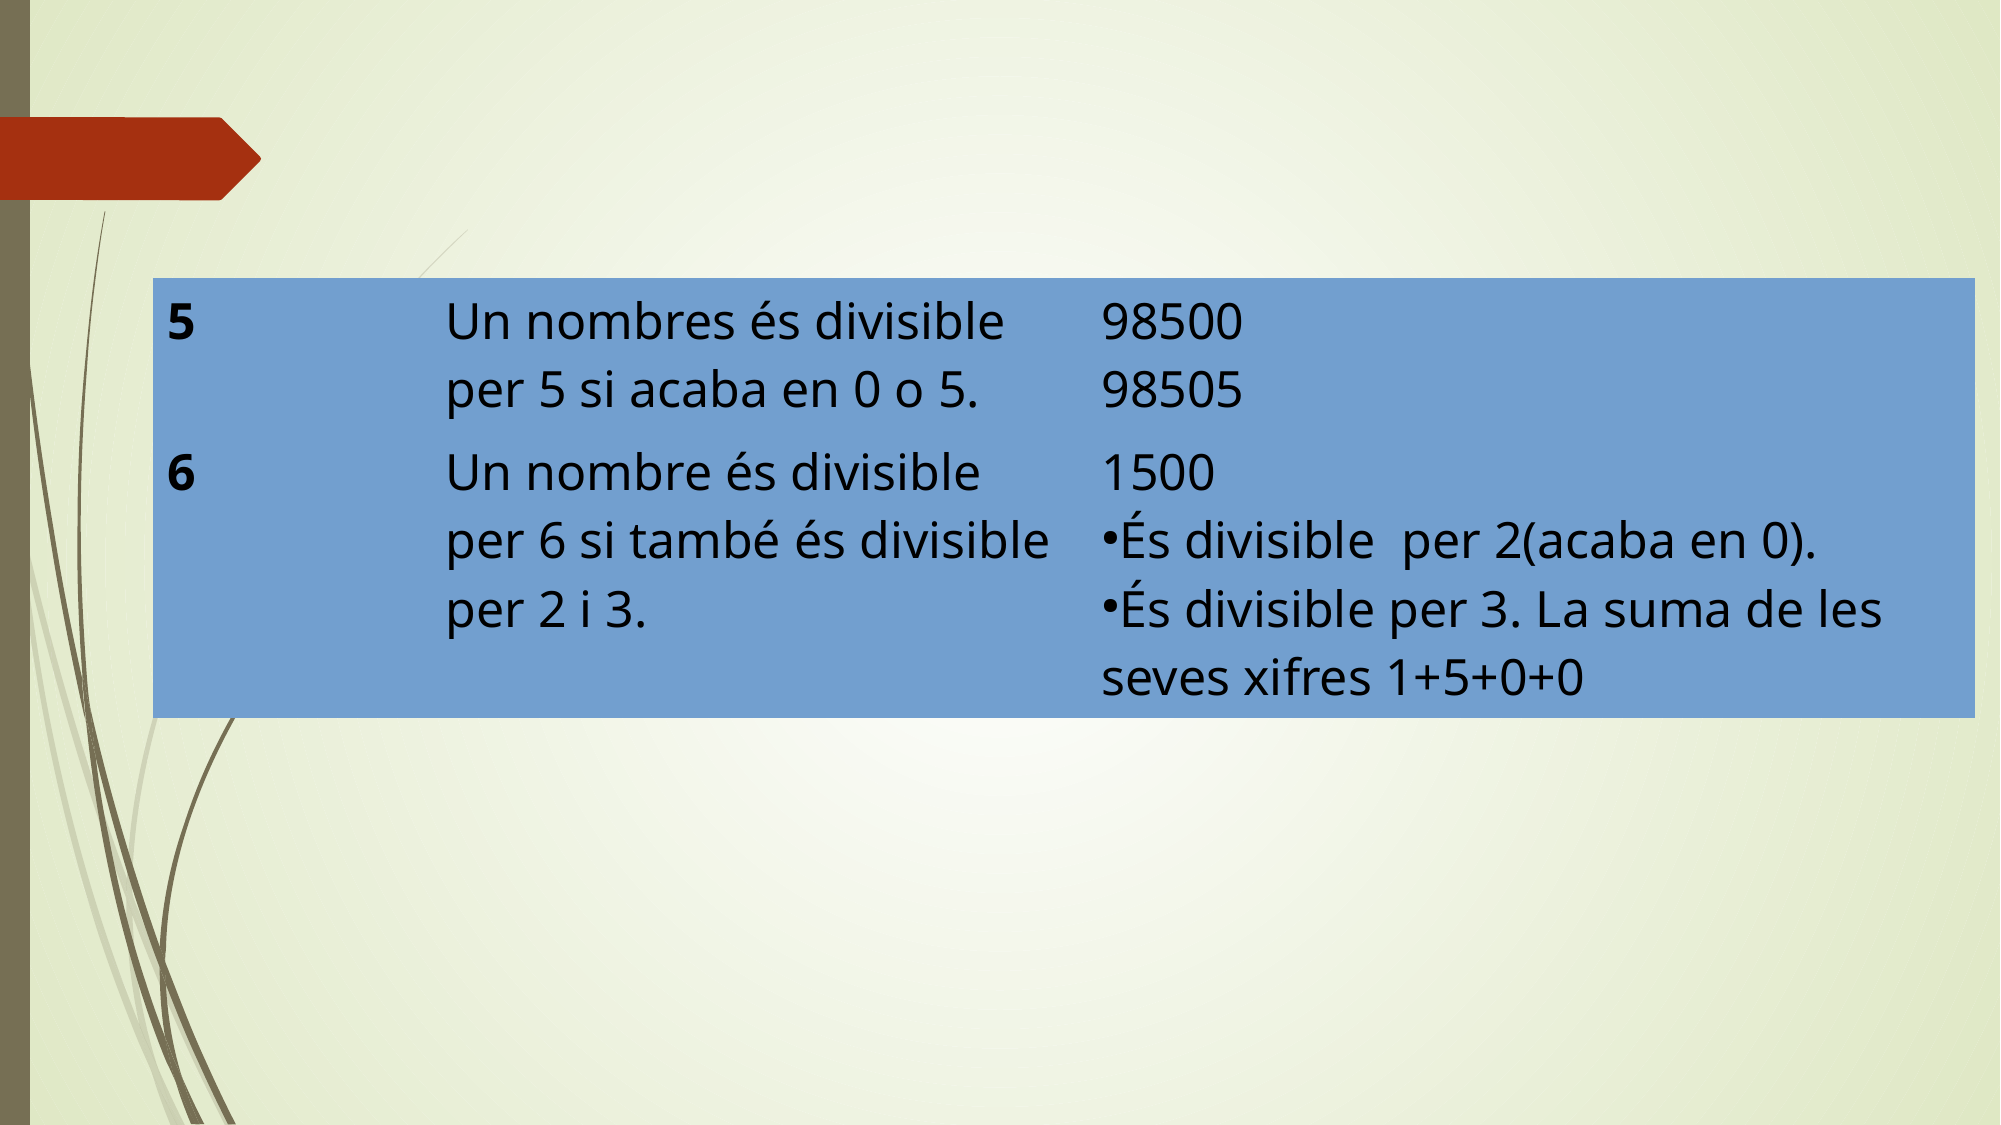

| 5 | Un nombres és divisible per 5 si acaba en 0 o 5. | 98500 98505 |
| --- | --- | --- |
| 6 | Un nombre és divisible per 6 si també és divisible per 2 i 3. | 1500 És divisible per 2(acaba en 0). És divisible per 3. La suma de les seves xifres 1+5+0+0 |